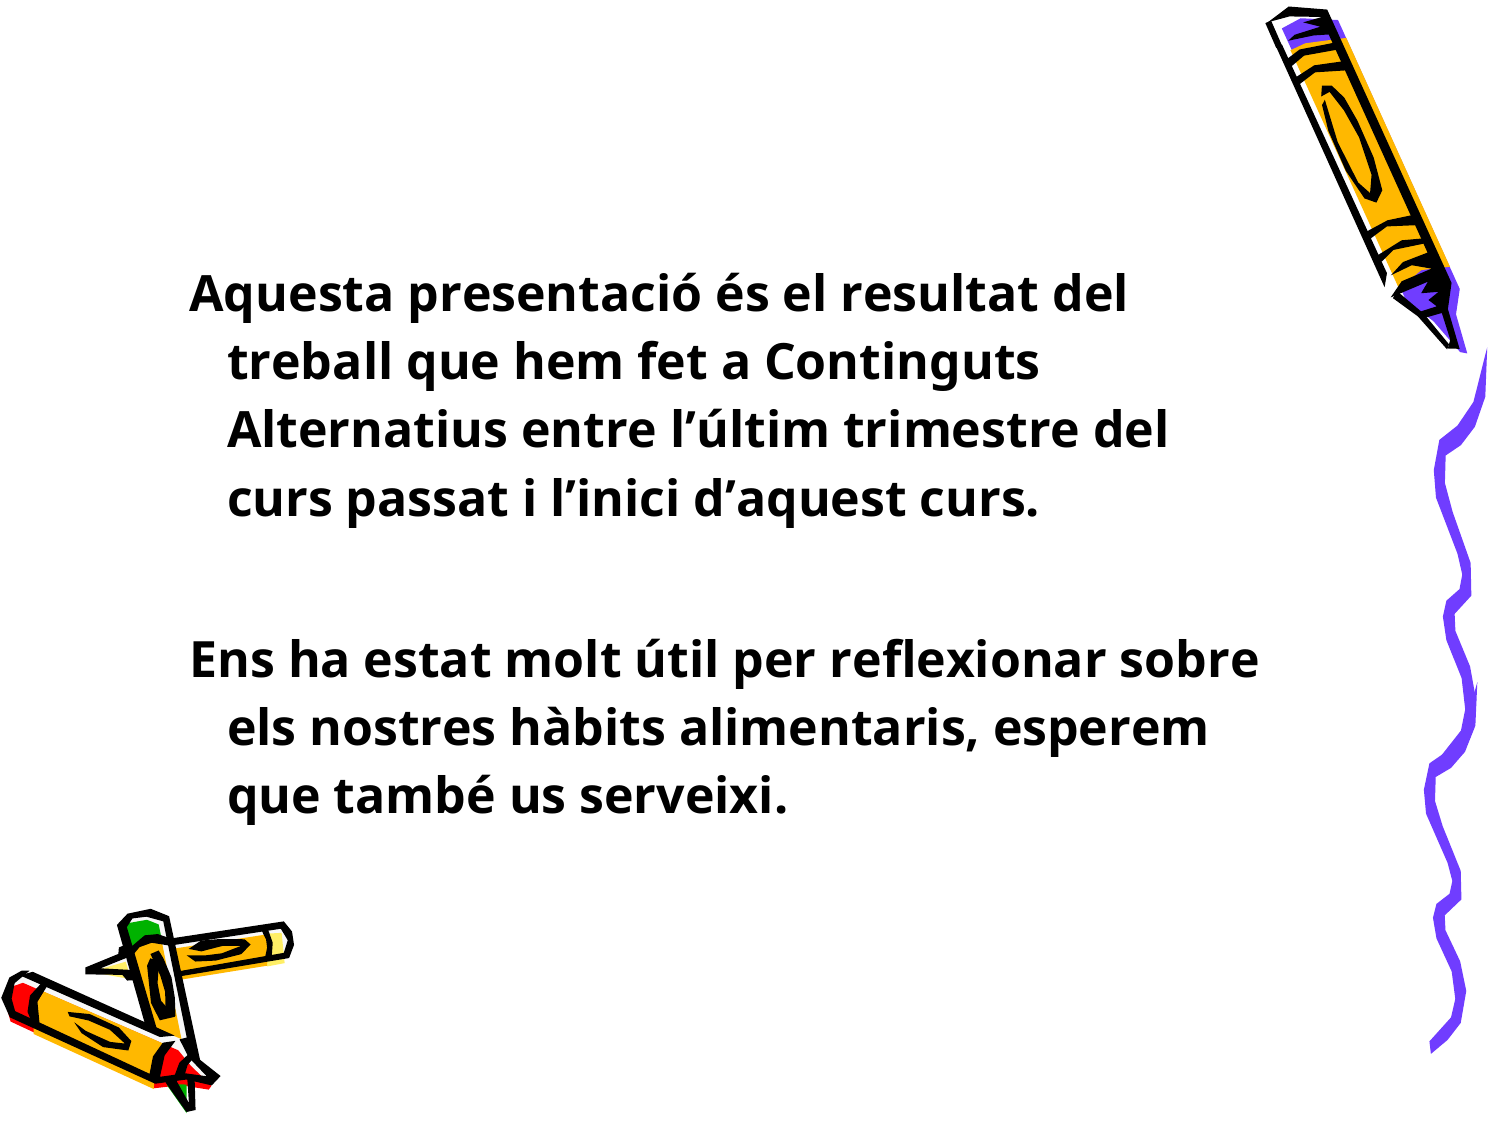

# Aquesta presentació és el resultat del treball que hem fet a Continguts Alternatius entre l’últim trimestre del curs passat i l’inici d’aquest curs.
Ens ha estat molt útil per reflexionar sobre els nostres hàbits alimentaris, esperem que també us serveixi.